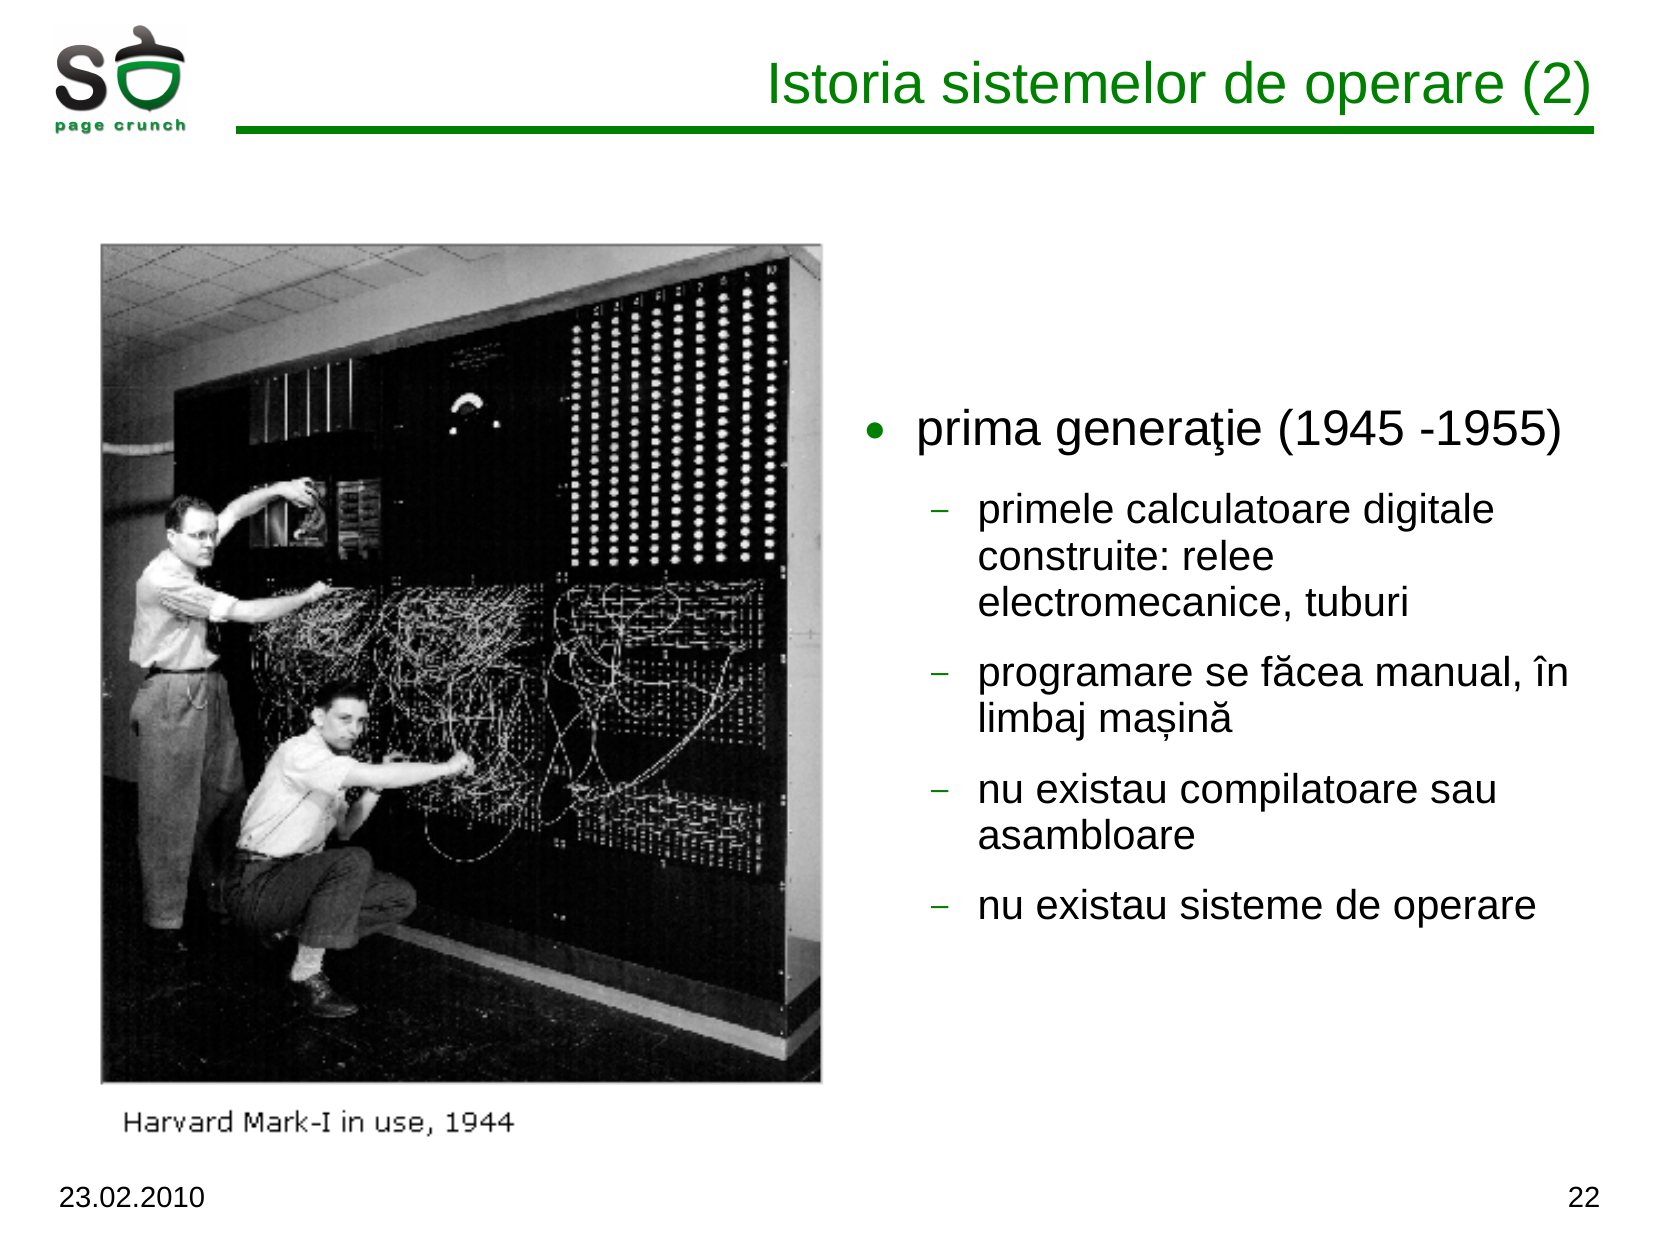

# Istoria sistemelor de operare (2)
prima generaţie (1945 -1955)
primele calculatoare digitale construite: relee electromecanice, tuburi
programare se făcea manual, în limbaj mașină
nu existau compilatoare sau asambloare
nu existau sisteme de operare
23.02.2010
22